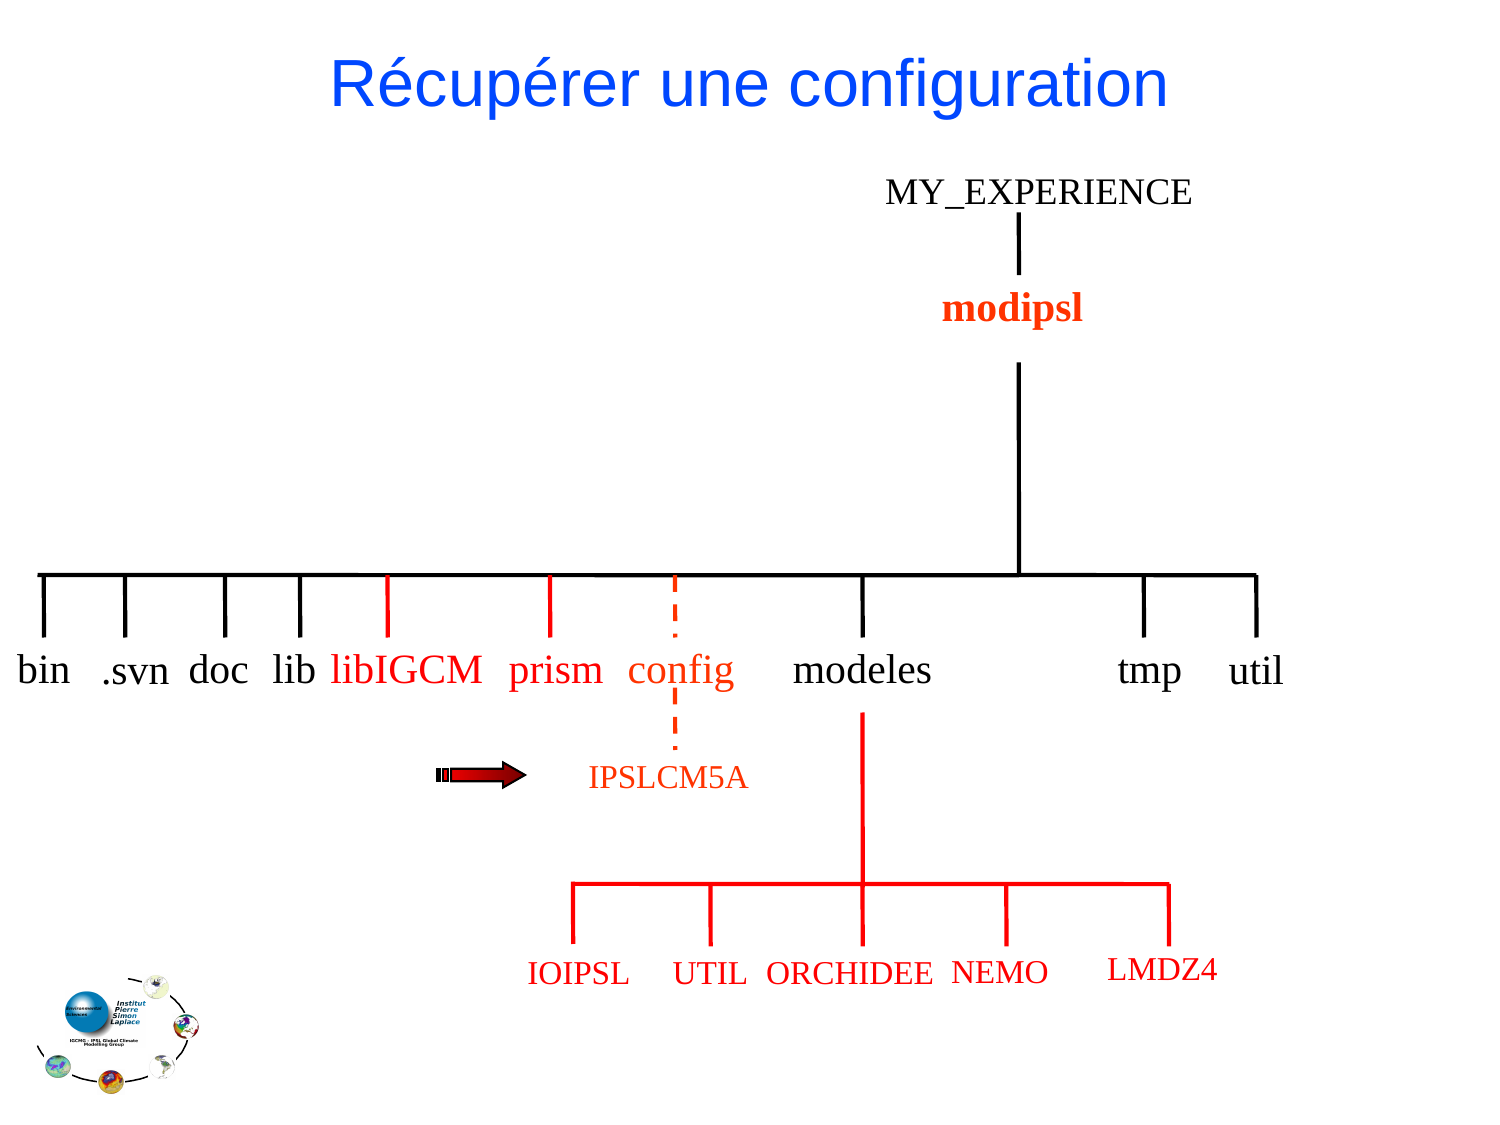

Récupérer une configuration
#
MY_EXPERIENCE
modipsl
bin
doc
lib
libIGCM
prism
config
modeles
tmp
util
.svn
IPSLCM5A
LMDZ4
NEMO
IOIPSL
UTIL
ORCHIDEE